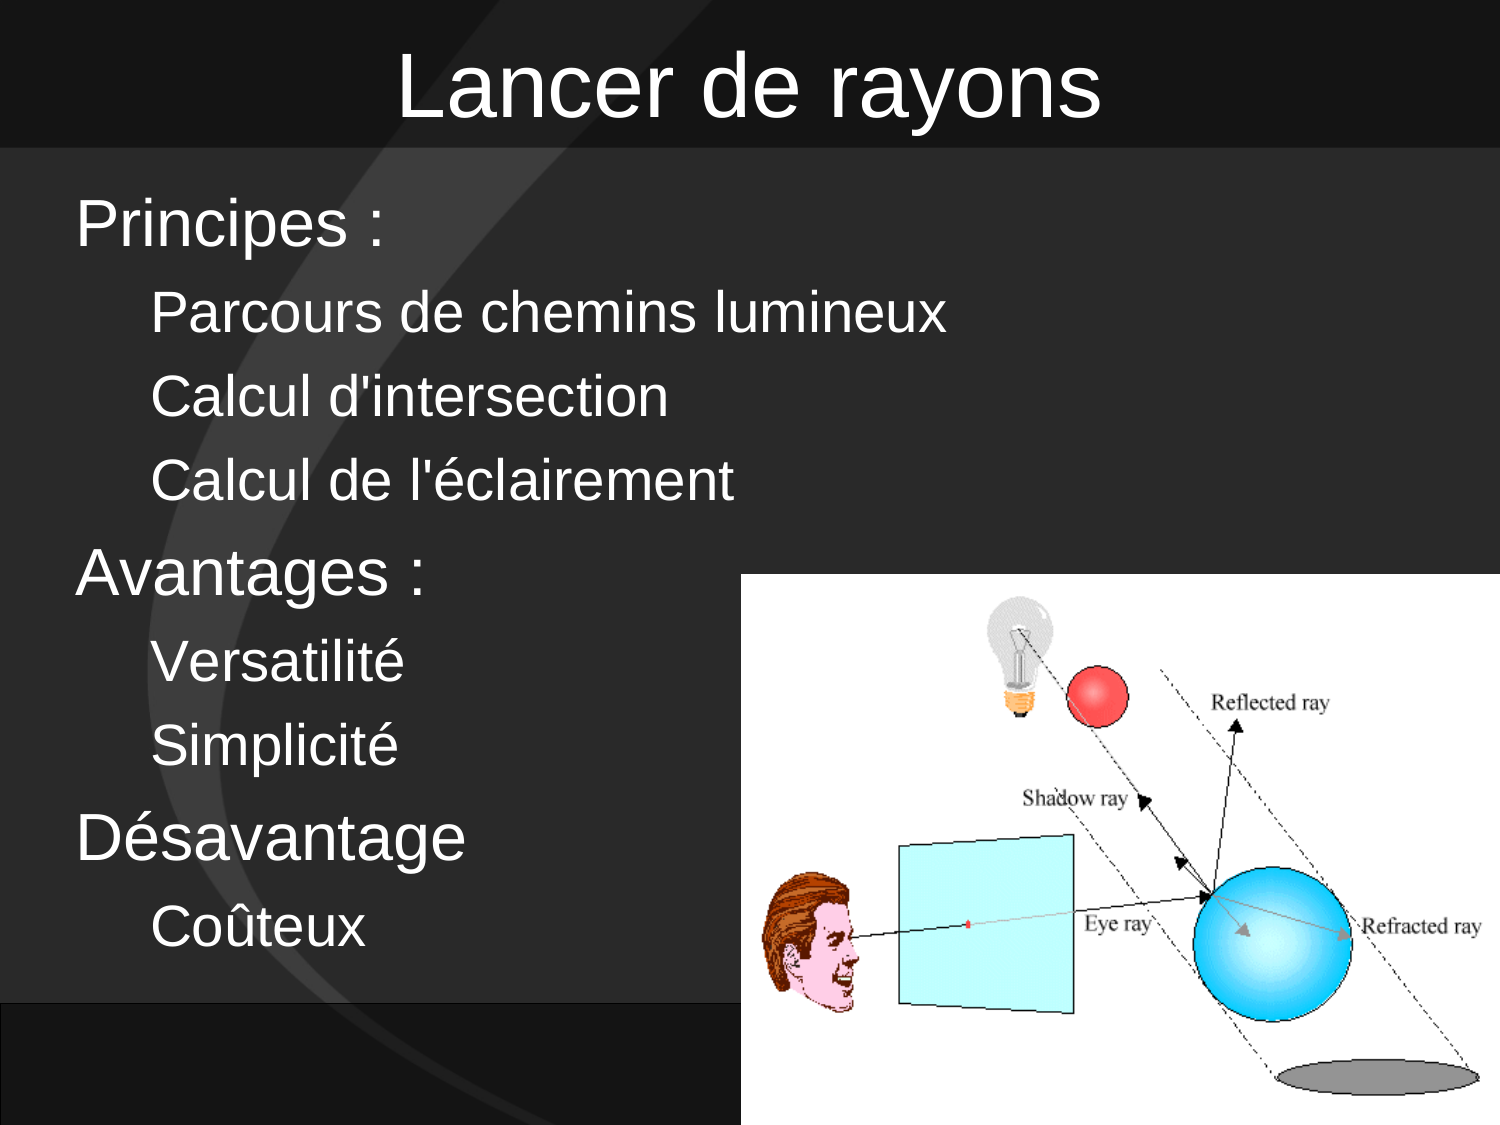

# Lancer de rayons
Principes :
Parcours de chemins lumineux
Calcul d'intersection
Calcul de l'éclairement
Avantages :
Versatilité
Simplicité
Désavantage
Coûteux